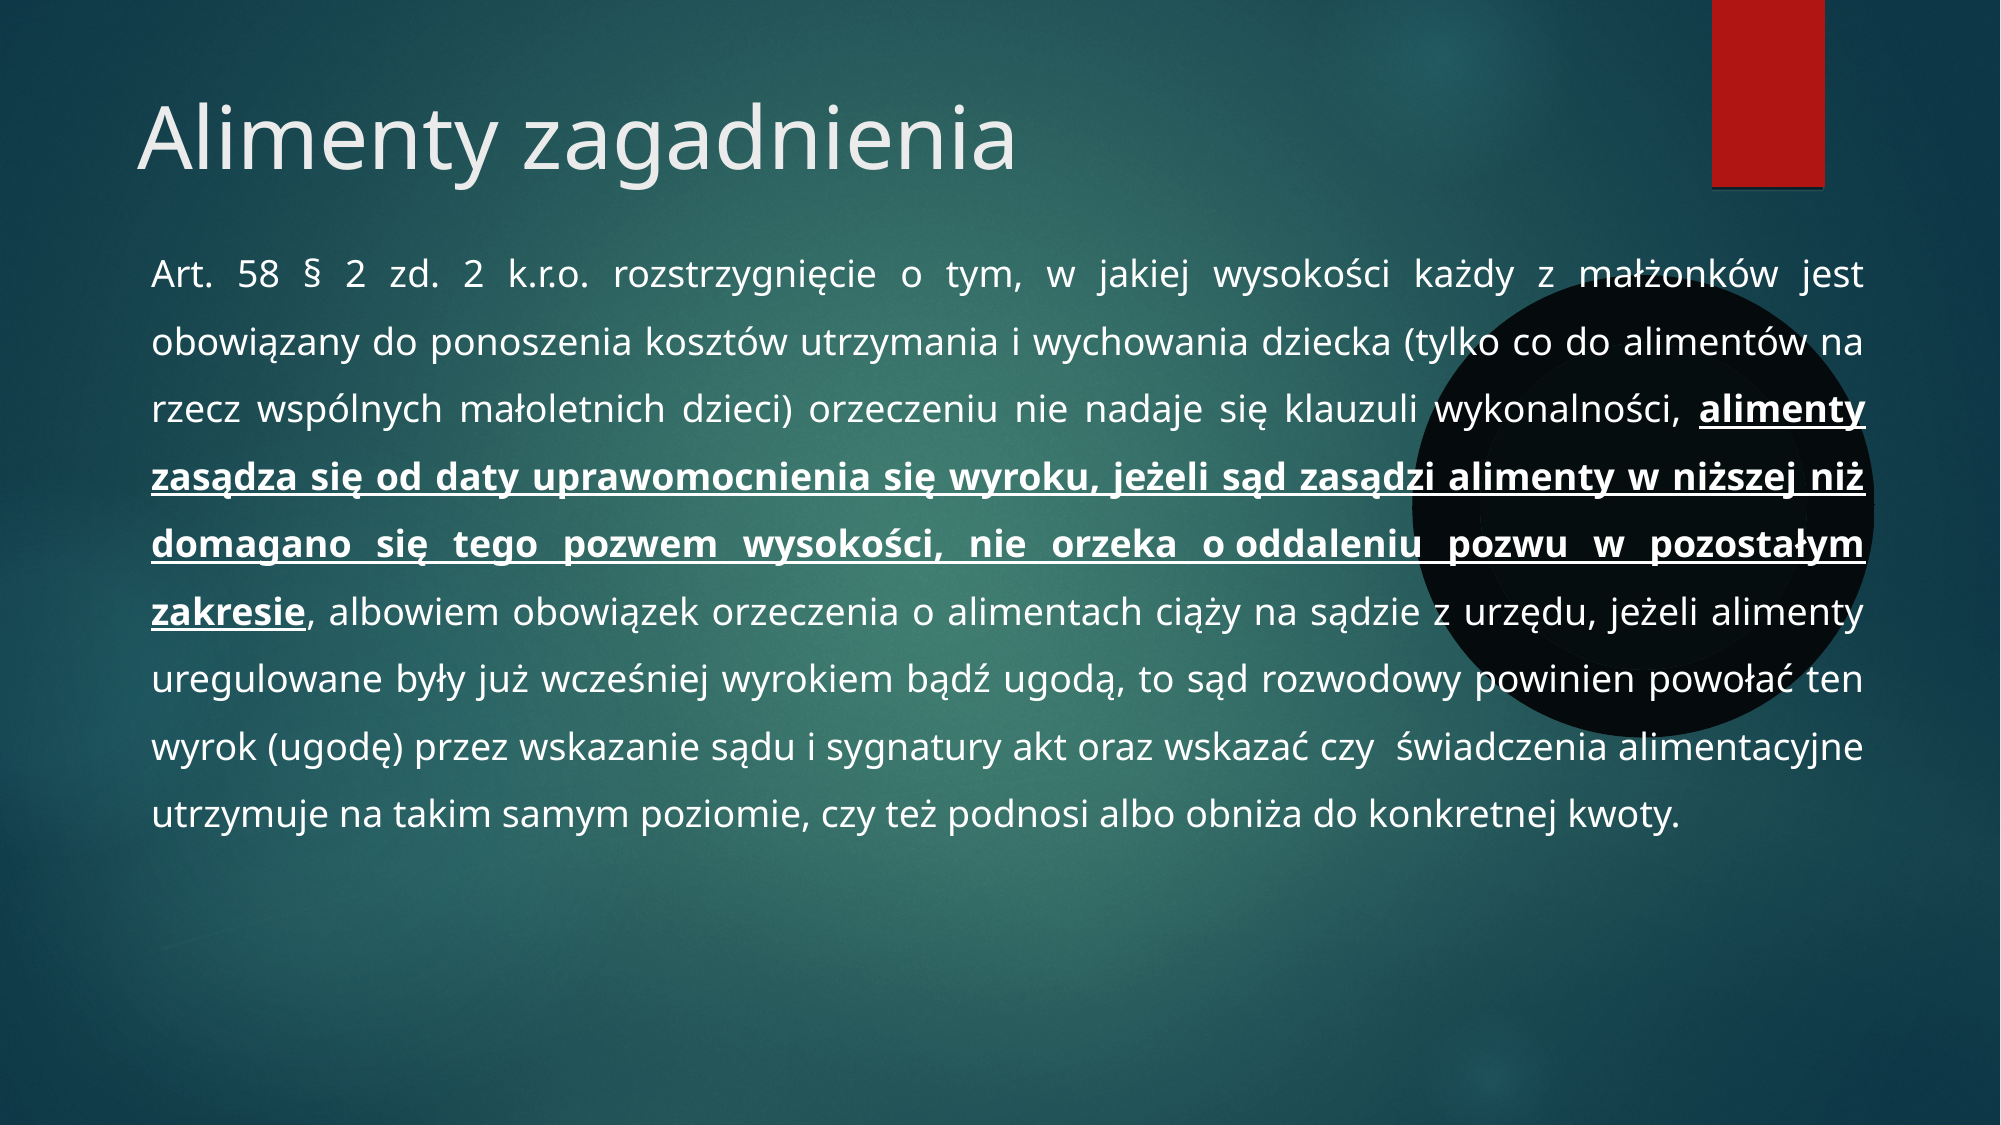

# Alimenty zagadnienia
Art. 58 § 2 zd. 2 k.r.o. rozstrzygnięcie o tym, w jakiej wysokości każdy z małżonków jest obowiązany do ponoszenia kosztów utrzymania i wychowania dziecka (tylko co do alimentów na rzecz wspólnych małoletnich dzieci) orzeczeniu nie nadaje się klauzuli wykonalności, alimenty zasądza się od daty uprawomocnienia się wyroku, jeżeli sąd zasądzi alimenty w niższej niż domagano się tego pozwem wysokości, nie orzeka o oddaleniu pozwu w pozostałym zakresie, albowiem obowiązek orzeczenia o alimentach ciąży na sądzie z urzędu, jeżeli alimenty uregulowane były już wcześniej wyrokiem bądź ugodą, to sąd rozwodowy powinien powołać ten wyrok (ugodę) przez wskazanie sądu i sygnatury akt oraz wskazać czy świadczenia alimentacyjne utrzymuje na takim samym poziomie, czy też podnosi albo obniża do konkretnej kwoty.